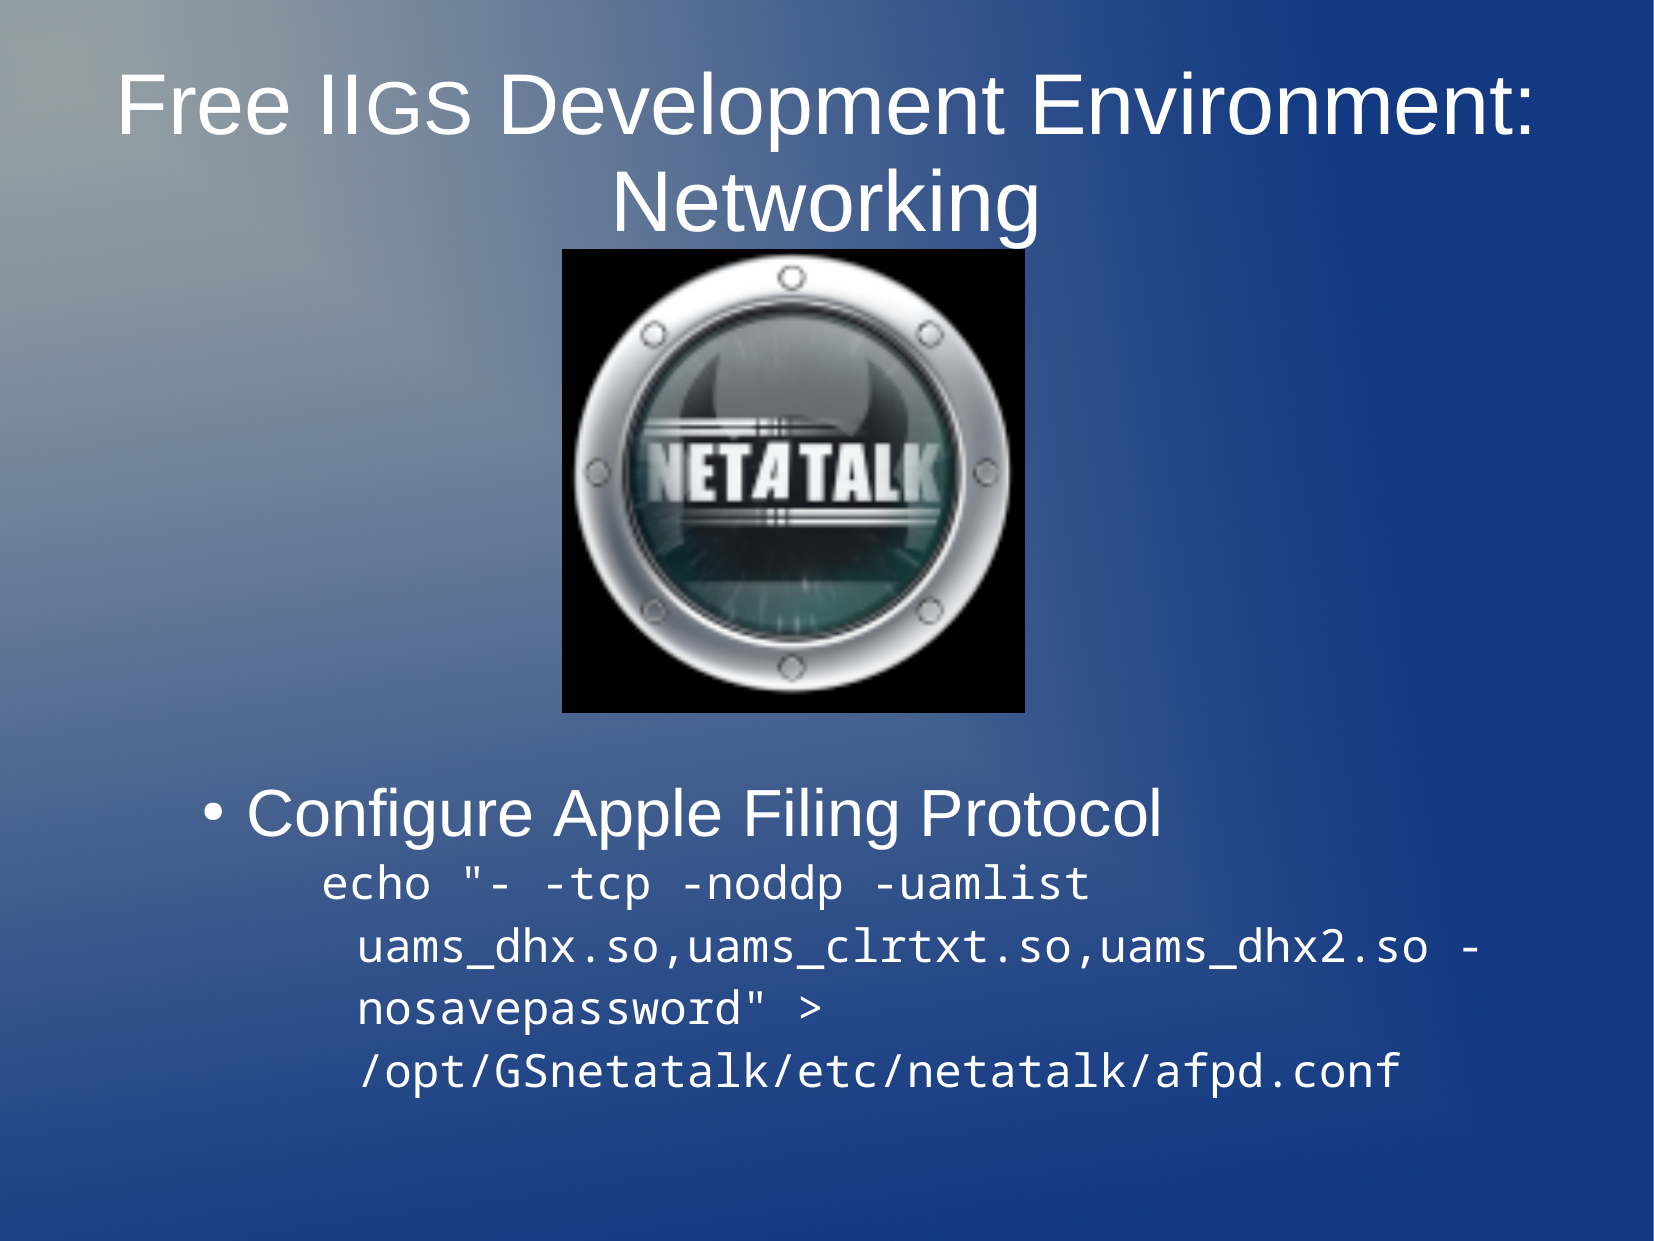

# Free IIGS Development Environment: Networking
Configure Apple Filing Protocol
echo "- -tcp -noddp -uamlist uams_dhx.so,uams_clrtxt.so,uams_dhx2.so -nosavepassword" > /opt/GSnetatalk/etc/netatalk/afpd.conf